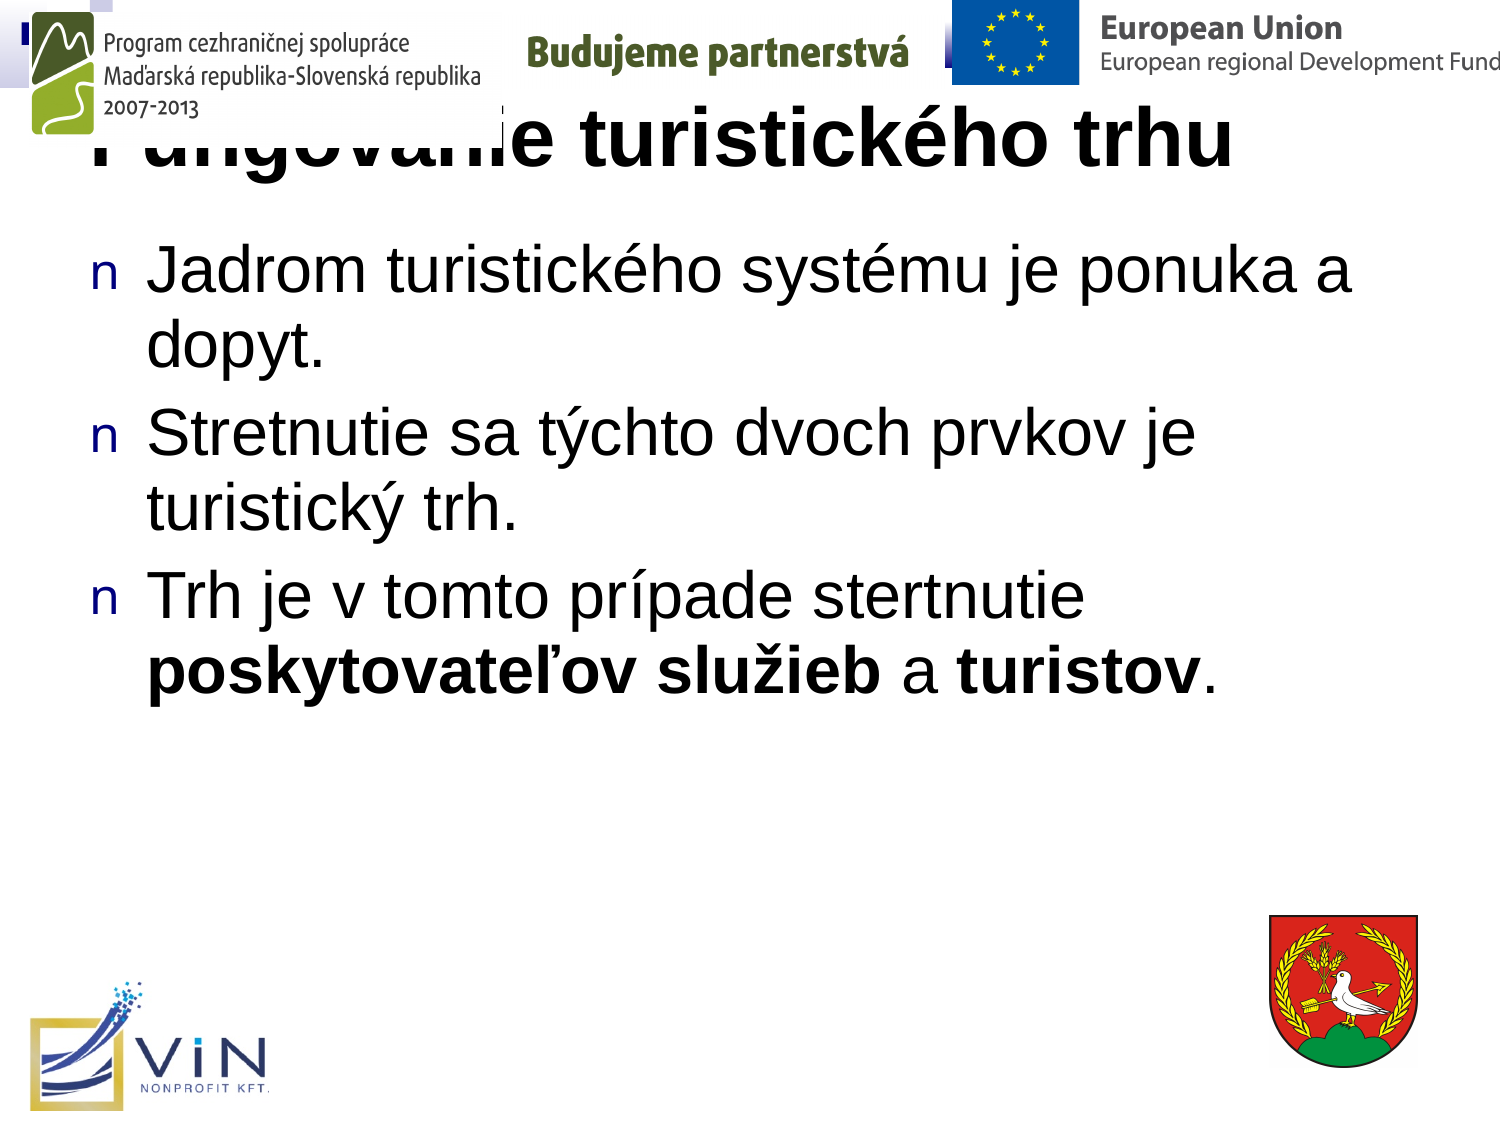

# Fungovanie turistického trhu
Jadrom turistického systému je ponuka a dopyt.
Stretnutie sa týchto dvoch prvkov je turistický trh.
Trh je v tomto prípade stertnutie poskytovateľov služieb a turistov.